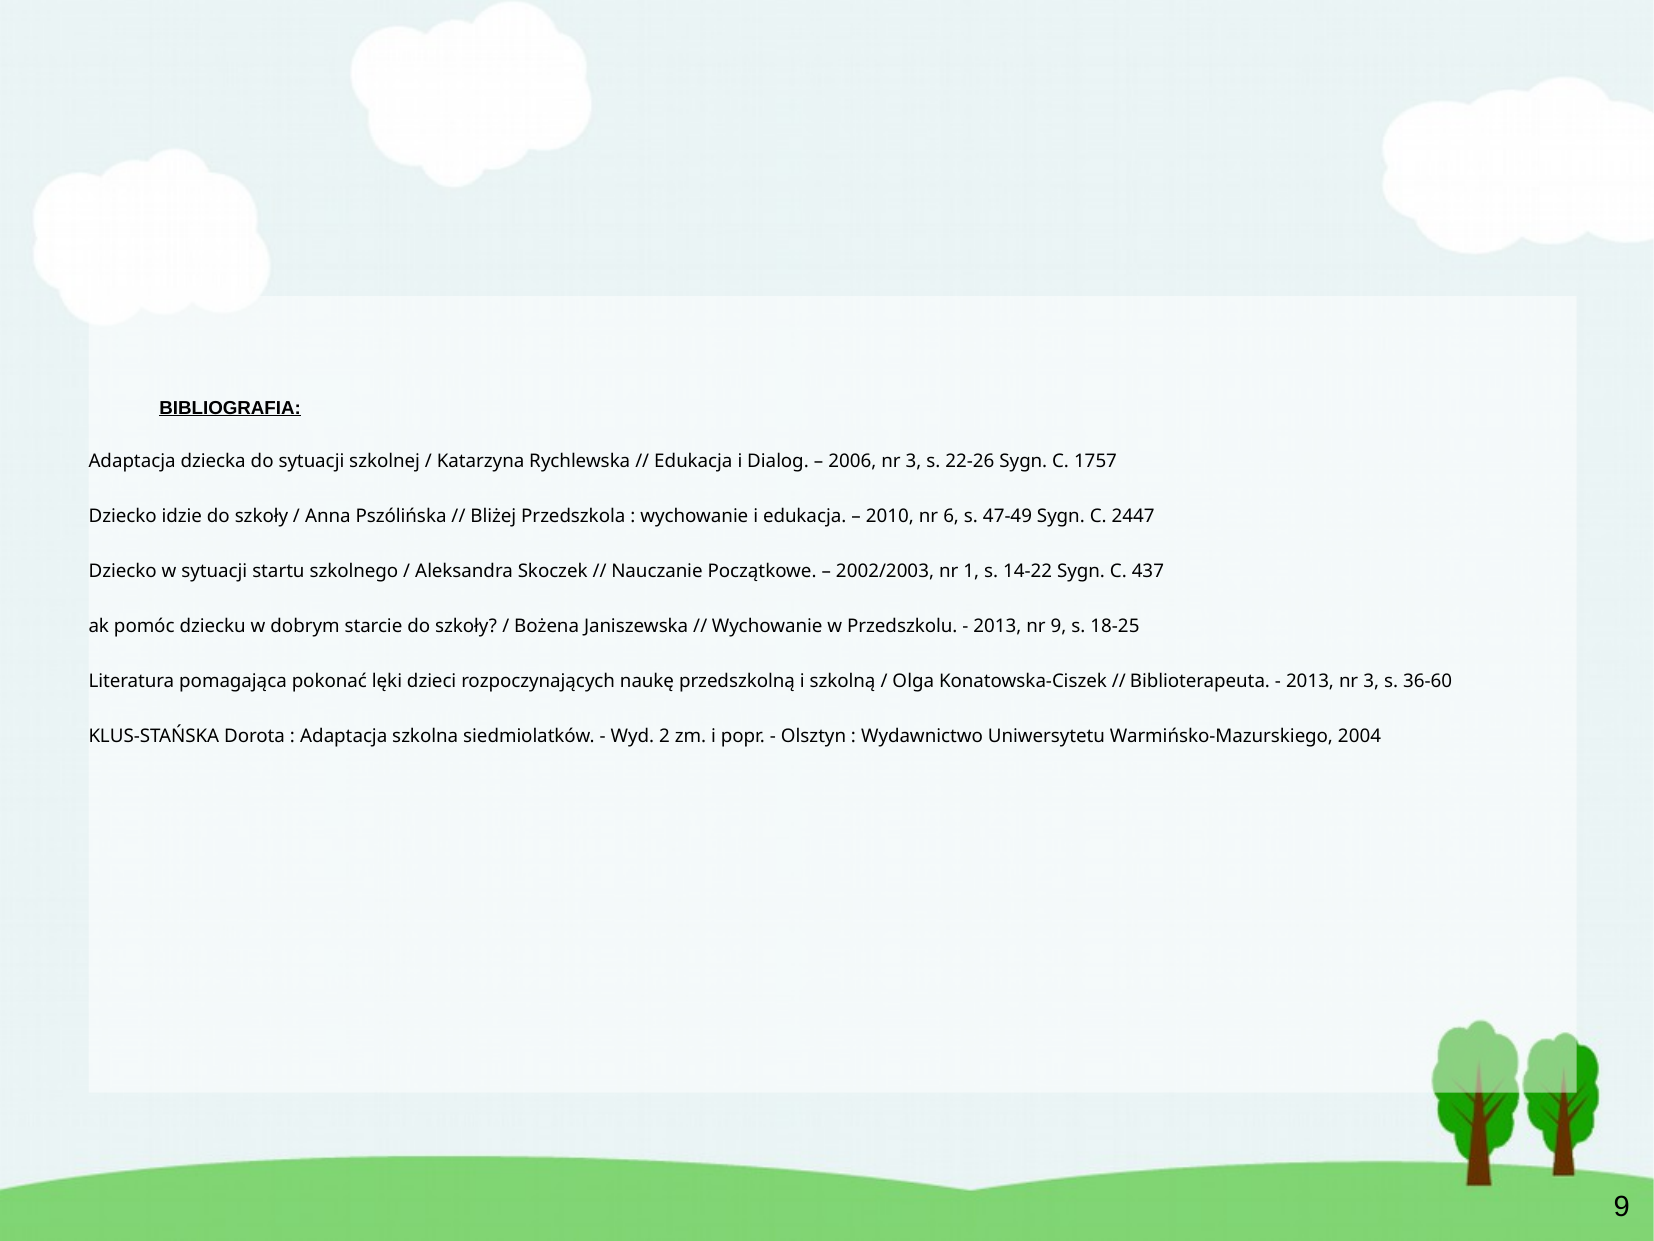

# BIBLIOGRAFIA:
Adaptacja dziecka do sytuacji szkolnej / Katarzyna Rychlewska // Edukacja i Dialog. – 2006, nr 3, s. 22-26 Sygn. C. 1757
Dziecko idzie do szkoły / Anna Pszólińska // Bliżej Przedszkola : wychowanie i edukacja. – 2010, nr 6, s. 47-49 Sygn. C. 2447
Dziecko w sytuacji startu szkolnego / Aleksandra Skoczek // Nauczanie Początkowe. – 2002/2003, nr 1, s. 14-22 Sygn. C. 437
ak pomóc dziecku w dobrym starcie do szkoły? / Bożena Janiszewska // Wychowanie w Przedszkolu. - 2013, nr 9, s. 18-25
Literatura pomagająca pokonać lęki dzieci rozpoczynających naukę przedszkolną i szkolną / Olga Konatowska-Ciszek // Biblioterapeuta. - 2013, nr 3, s. 36-60
KLUS-STAŃSKA Dorota : Adaptacja szkolna siedmiolatków. - Wyd. 2 zm. i popr. - Olsztyn : Wydawnictwo Uniwersytetu Warmińsko-Mazurskiego, 2004
9